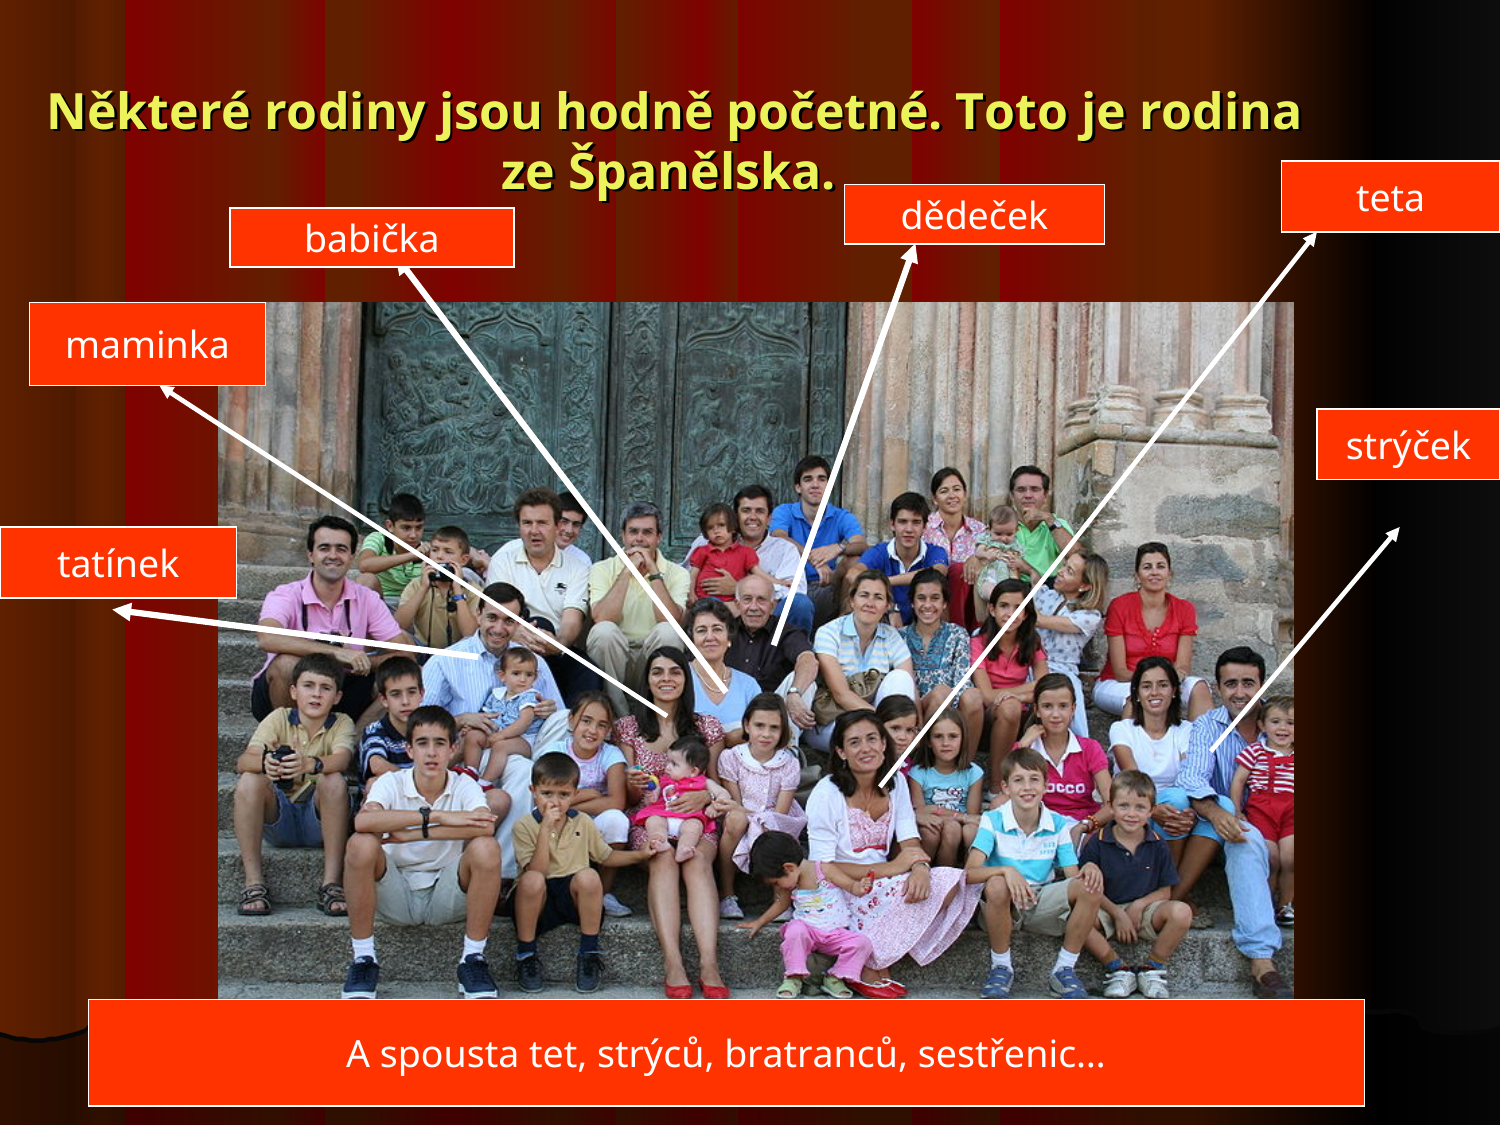

# Některé rodiny jsou hodně početné. Toto je rodina ze Španělska.
teta
dědeček
babička
maminka
strýček
tatínek
A spousta tet, strýců, bratranců, sestřenic…